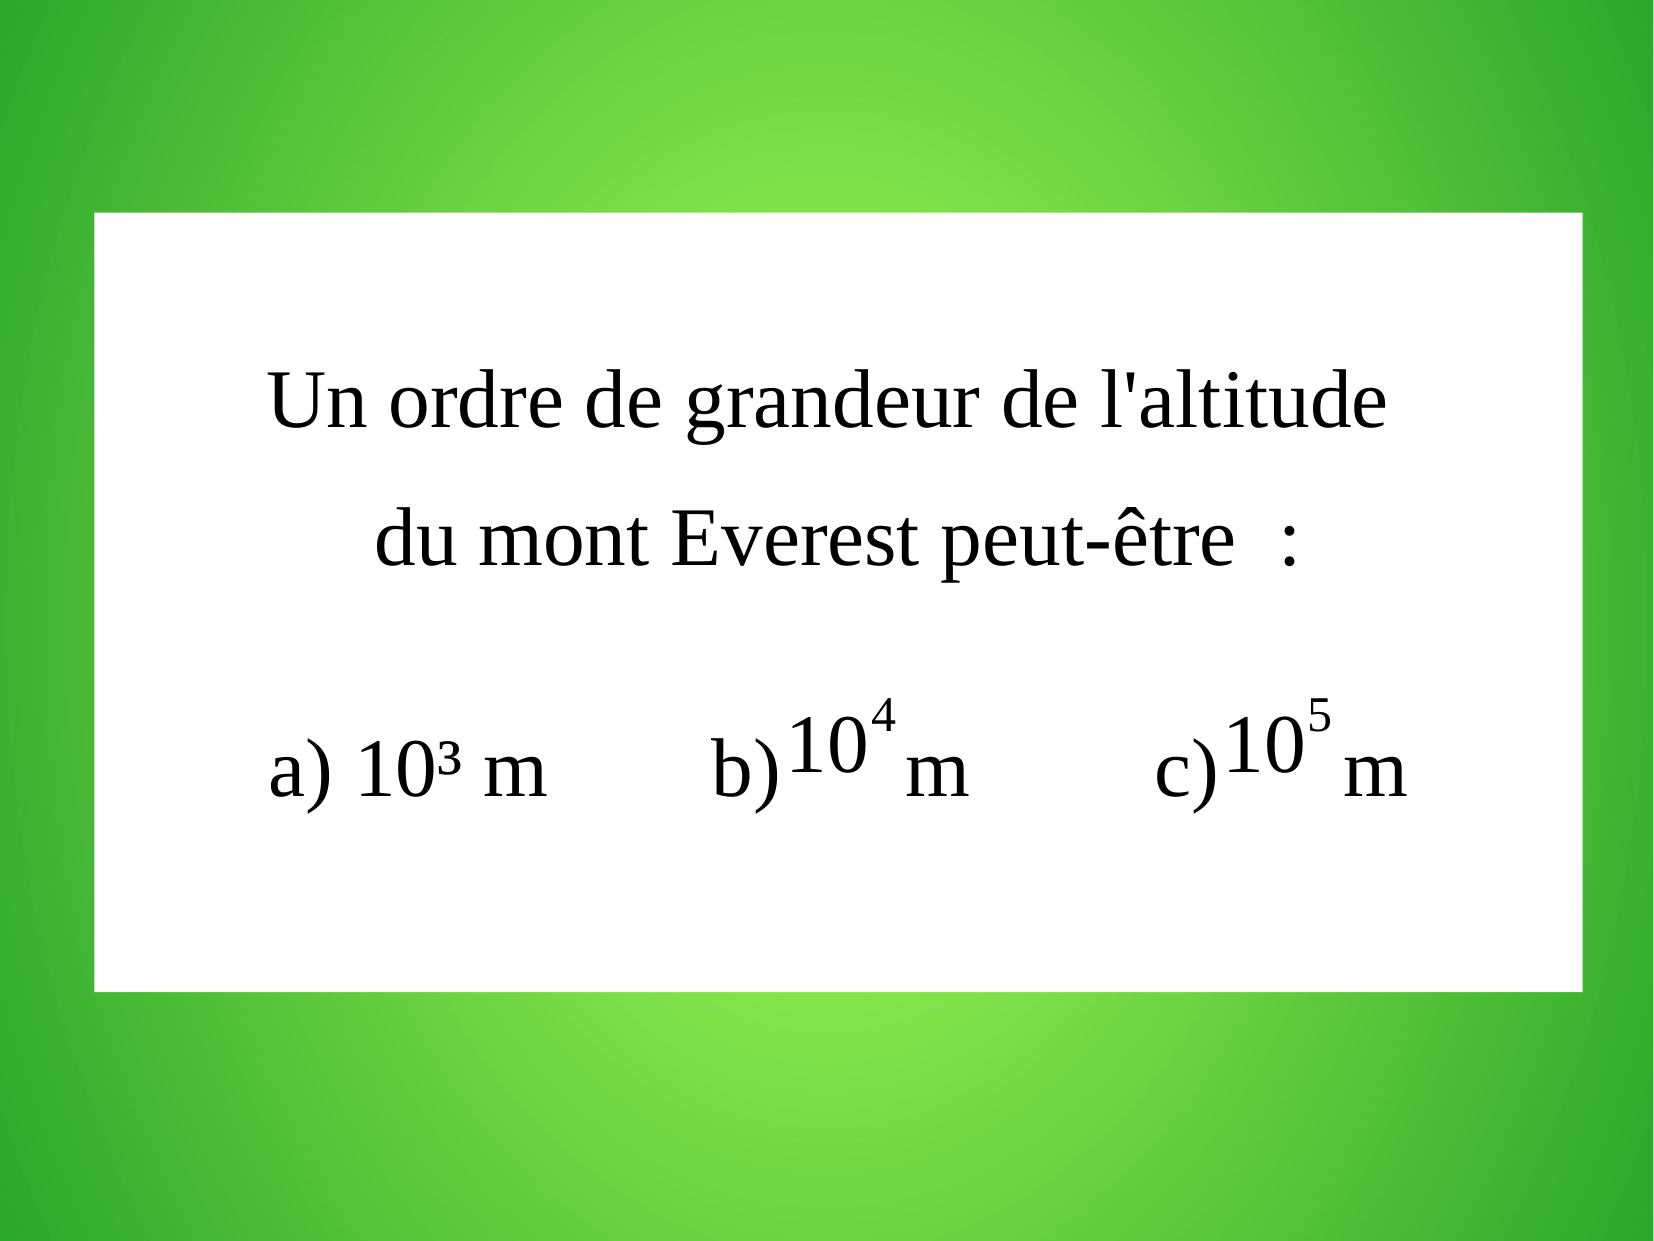

Un ordre de grandeur de l'altitude
du mont Everest peut-être  :
a) 10³ m			b) m			c) m